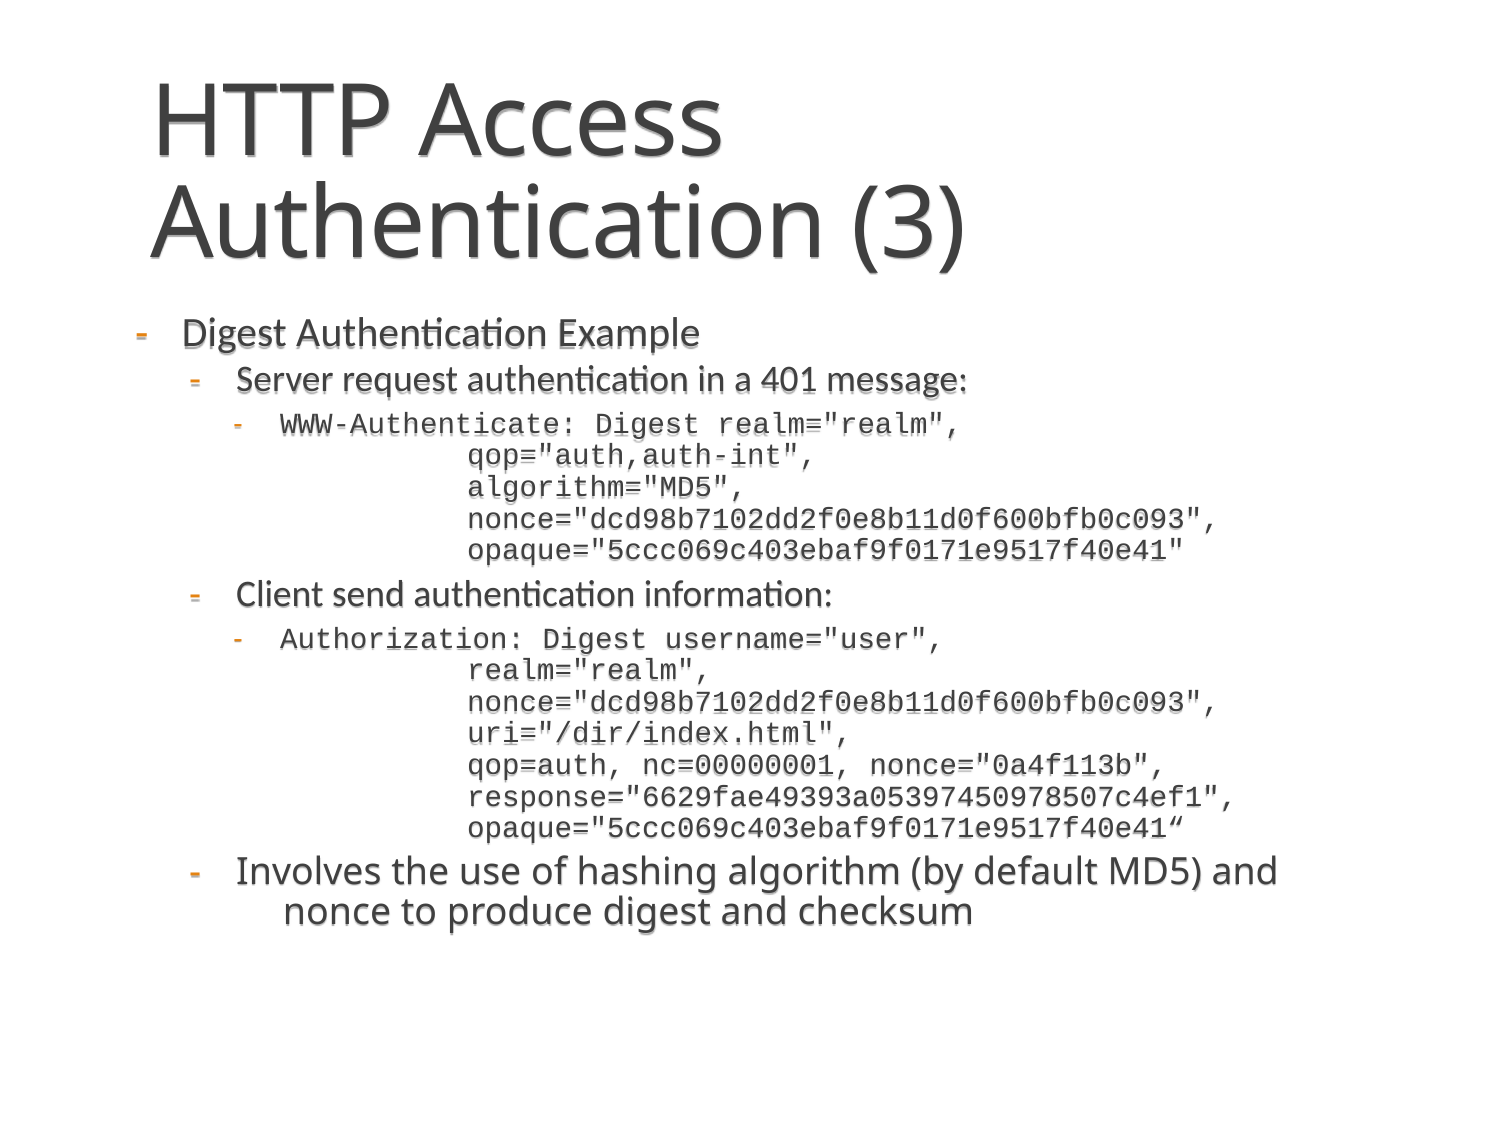

# HTTP Access Authentication (3)
Digest Authentication Example
Server request authentication in a 401 message:
WWW-Authenticate: Digest realm="realm",
 qop="auth,auth-int",
 algorithm="MD5",
 nonce="dcd98b7102dd2f0e8b11d0f600bfb0c093",
 opaque="5ccc069c403ebaf9f0171e9517f40e41"
Client send authentication information:
Authorization: Digest username="user",
 realm="realm",
 nonce="dcd98b7102dd2f0e8b11d0f600bfb0c093",
 uri="/dir/index.html",
 qop=auth, nc=00000001, nonce="0a4f113b",
 response="6629fae49393a05397450978507c4ef1",
 opaque="5ccc069c403ebaf9f0171e9517f40e41“
Involves the use of hashing algorithm (by default MD5) and nonce to produce digest and checksum
Copyright © Ricci IEONG for UST training 2024